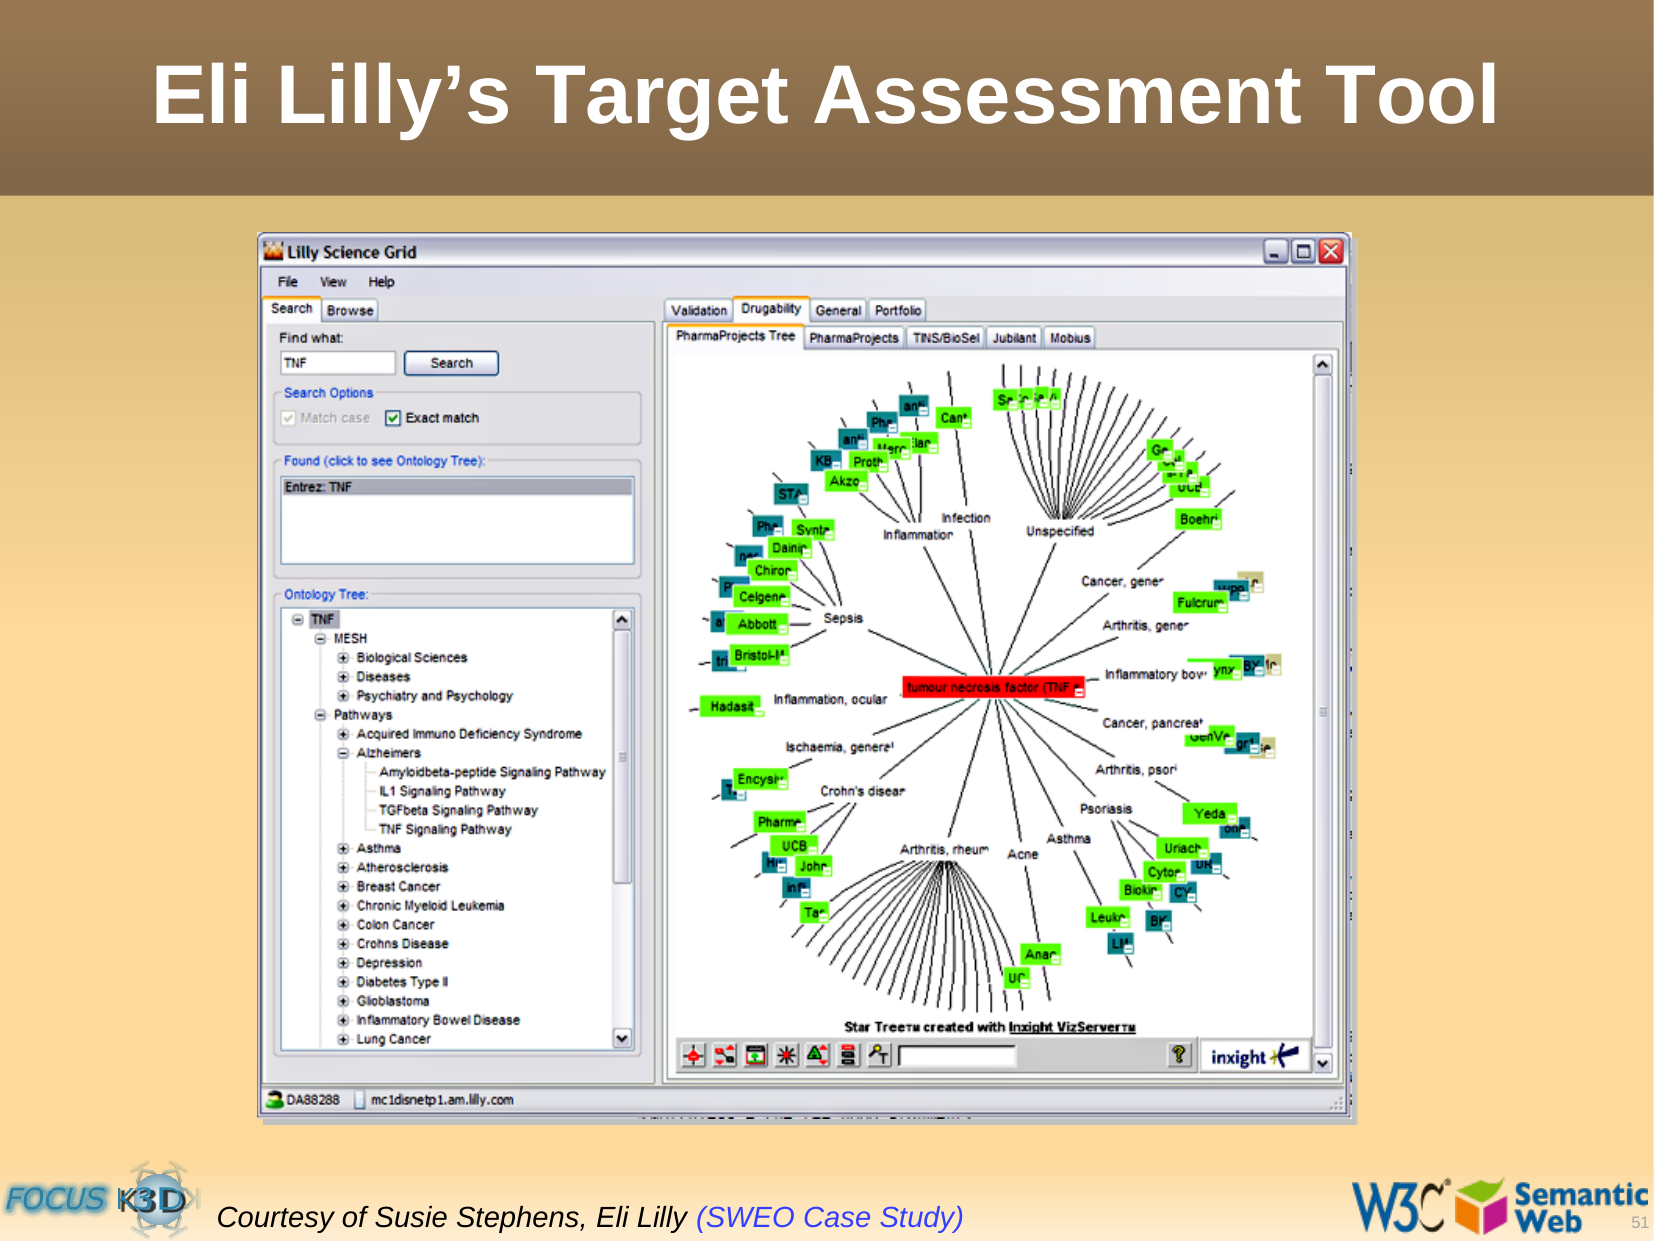

# Eli Lilly’s Target Assessment Tool
Courtesy of Susie Stephens, Eli Lilly (SWEO Case Study)